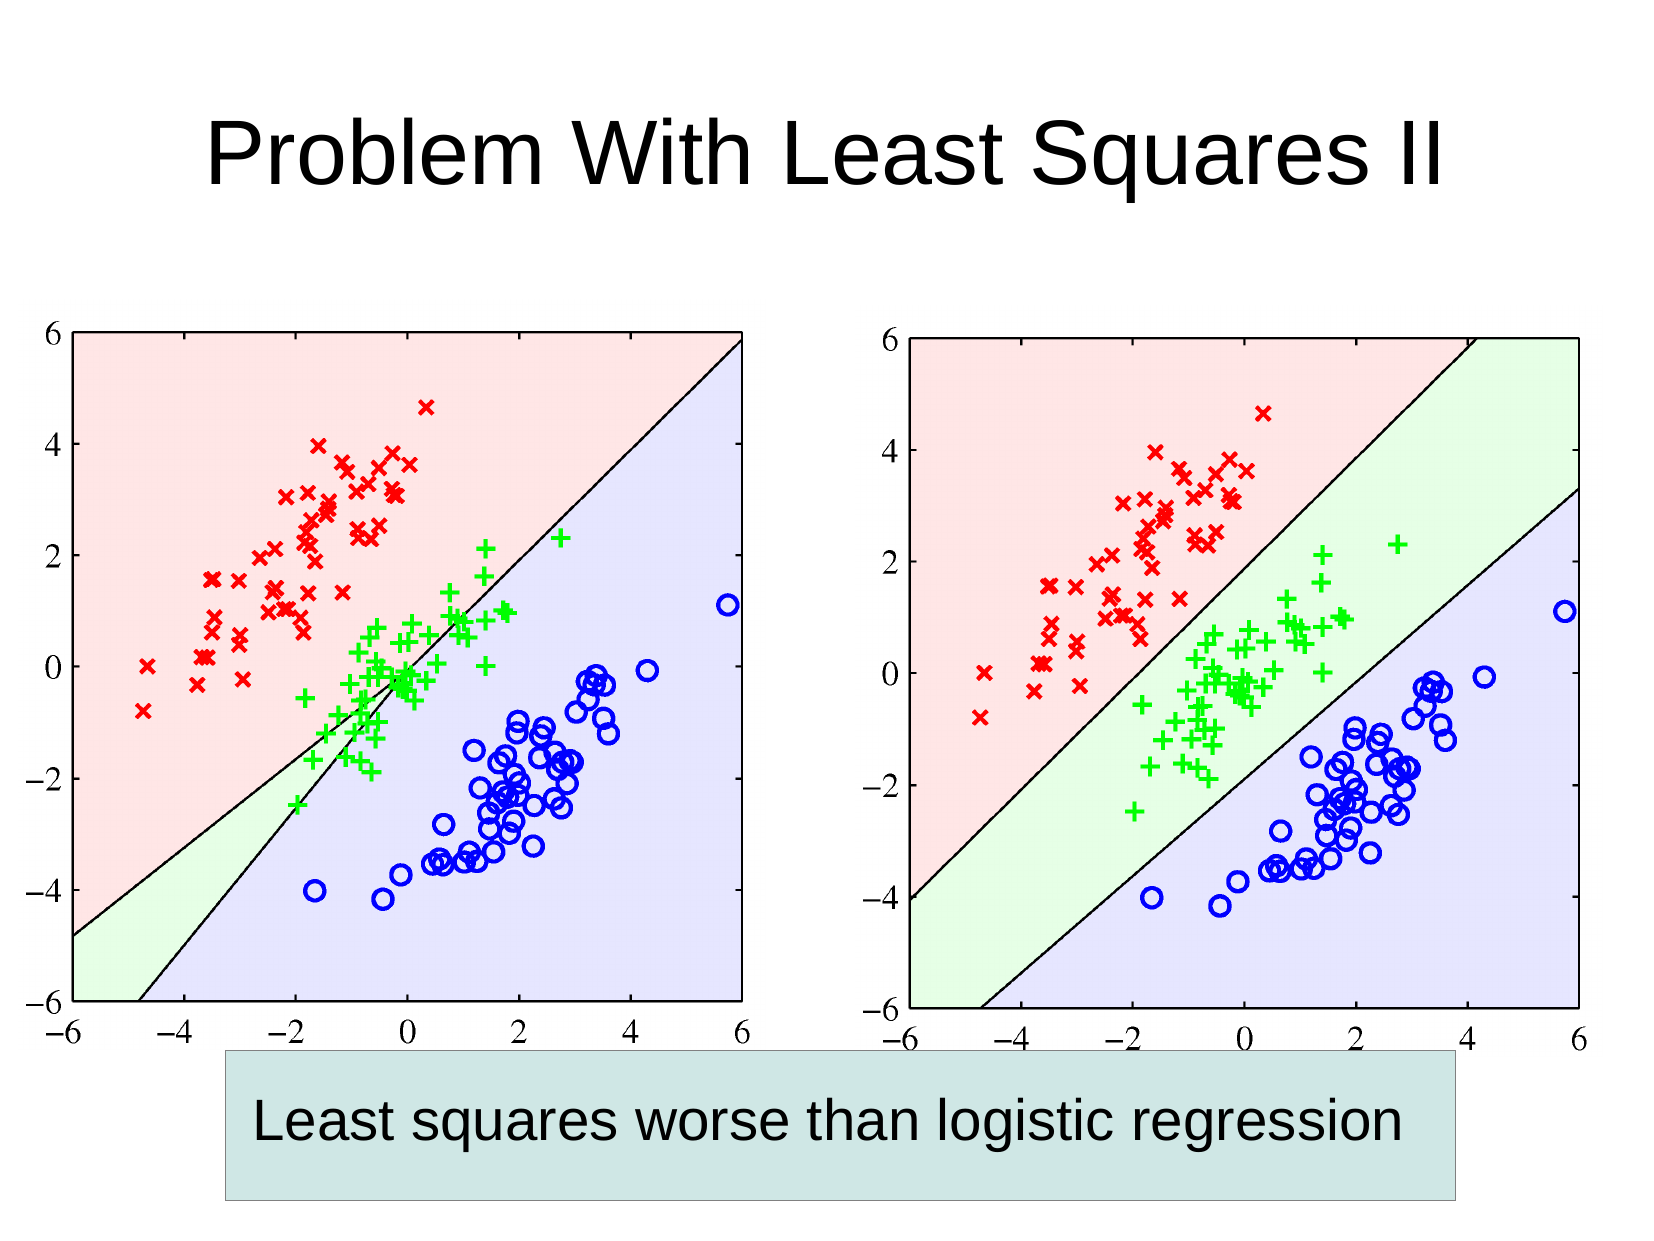

# Problem With Least Squares II
Least squares worse than logistic regression